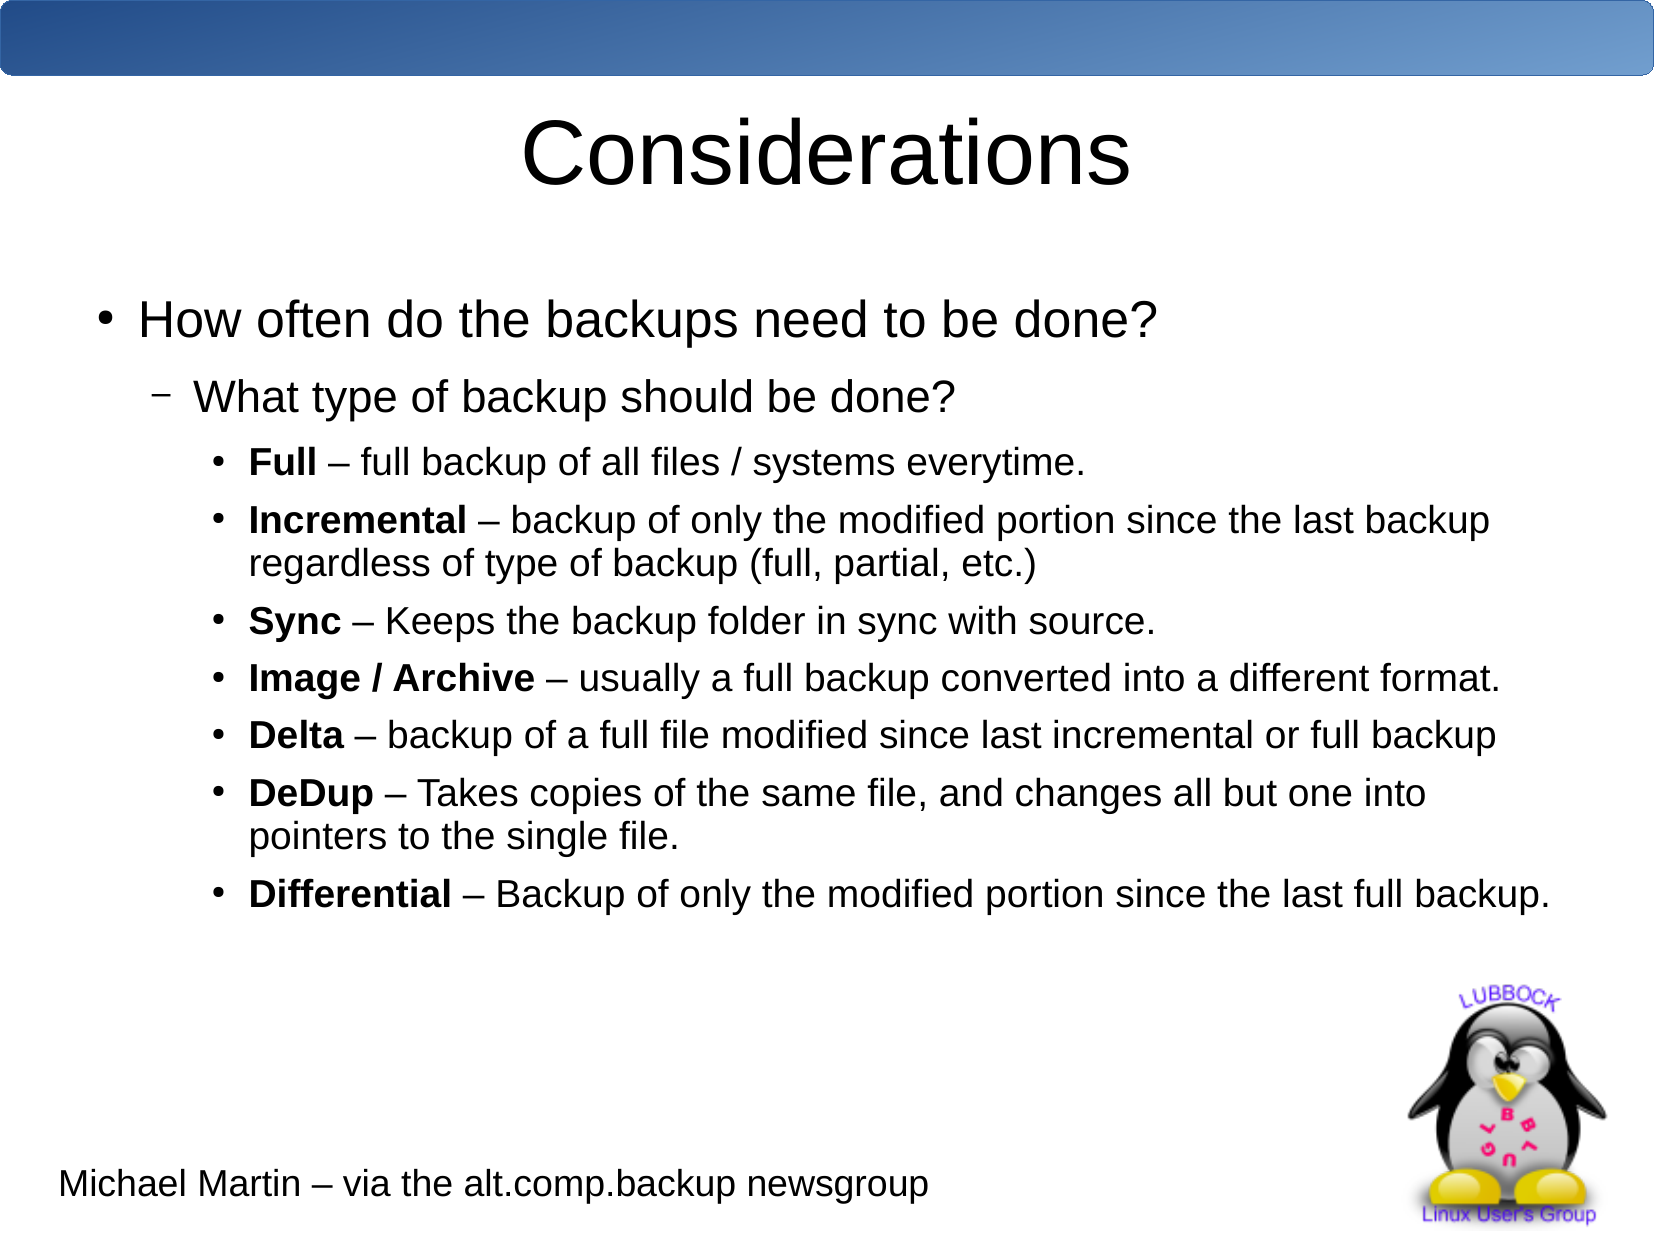

# Considerations
How often do the backups need to be done?
What type of backup should be done?
Full – full backup of all files / systems everytime.
Incremental – backup of only the modified portion since the last backup regardless of type of backup (full, partial, etc.)
Sync – Keeps the backup folder in sync with source.
Image / Archive – usually a full backup converted into a different format.
Delta – backup of a full file modified since last incremental or full backup
DeDup – Takes copies of the same file, and changes all but one into pointers to the single file.
Differential – Backup of only the modified portion since the last full backup.
Michael Martin – via the alt.comp.backup newsgroup